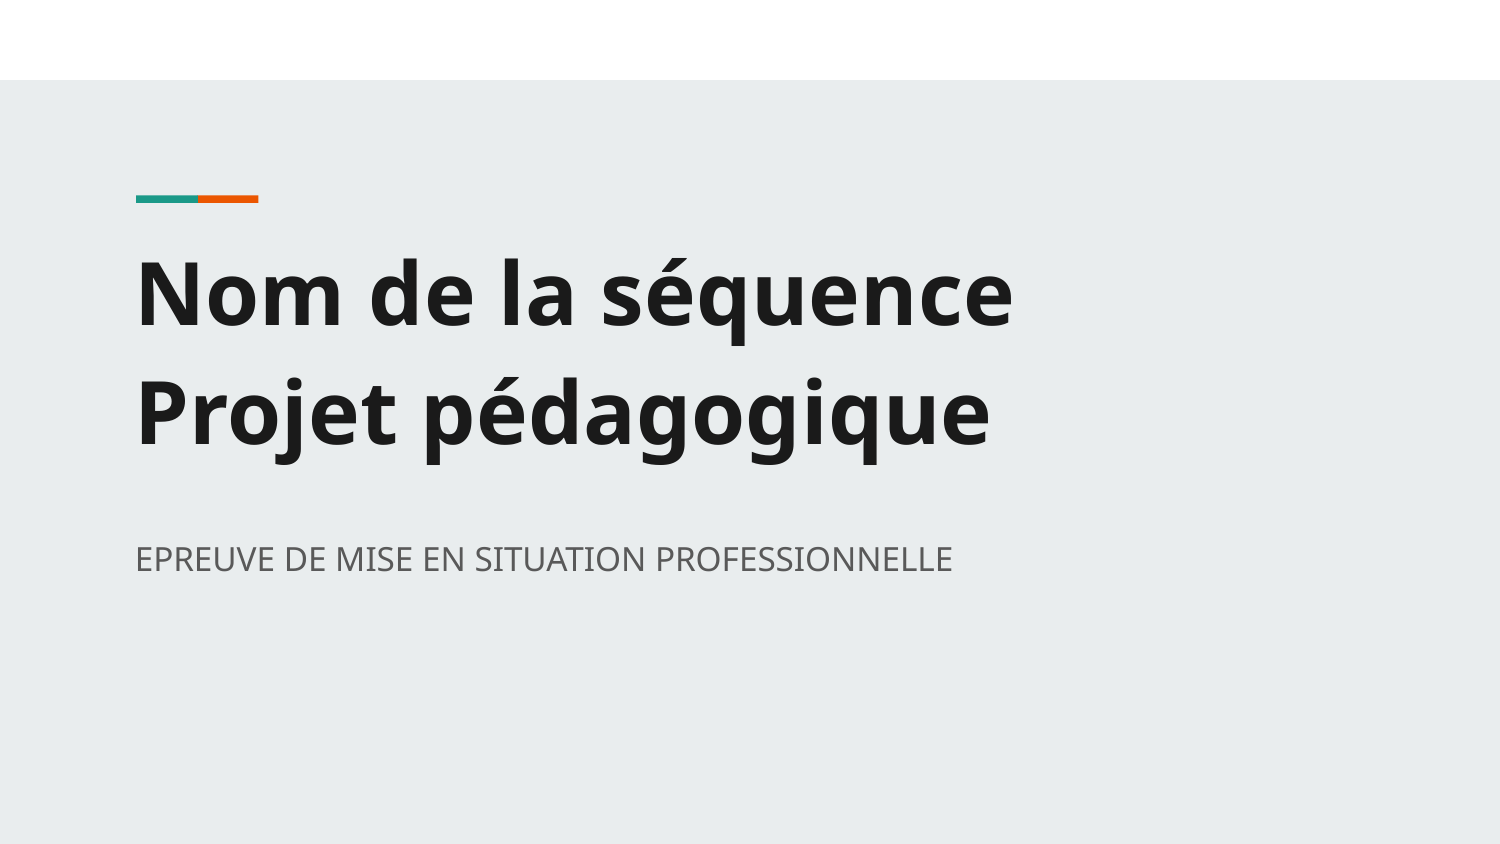

# Nom de la séquence Projet pédagogique
EPREUVE DE MISE EN SITUATION PROFESSIONNELLE